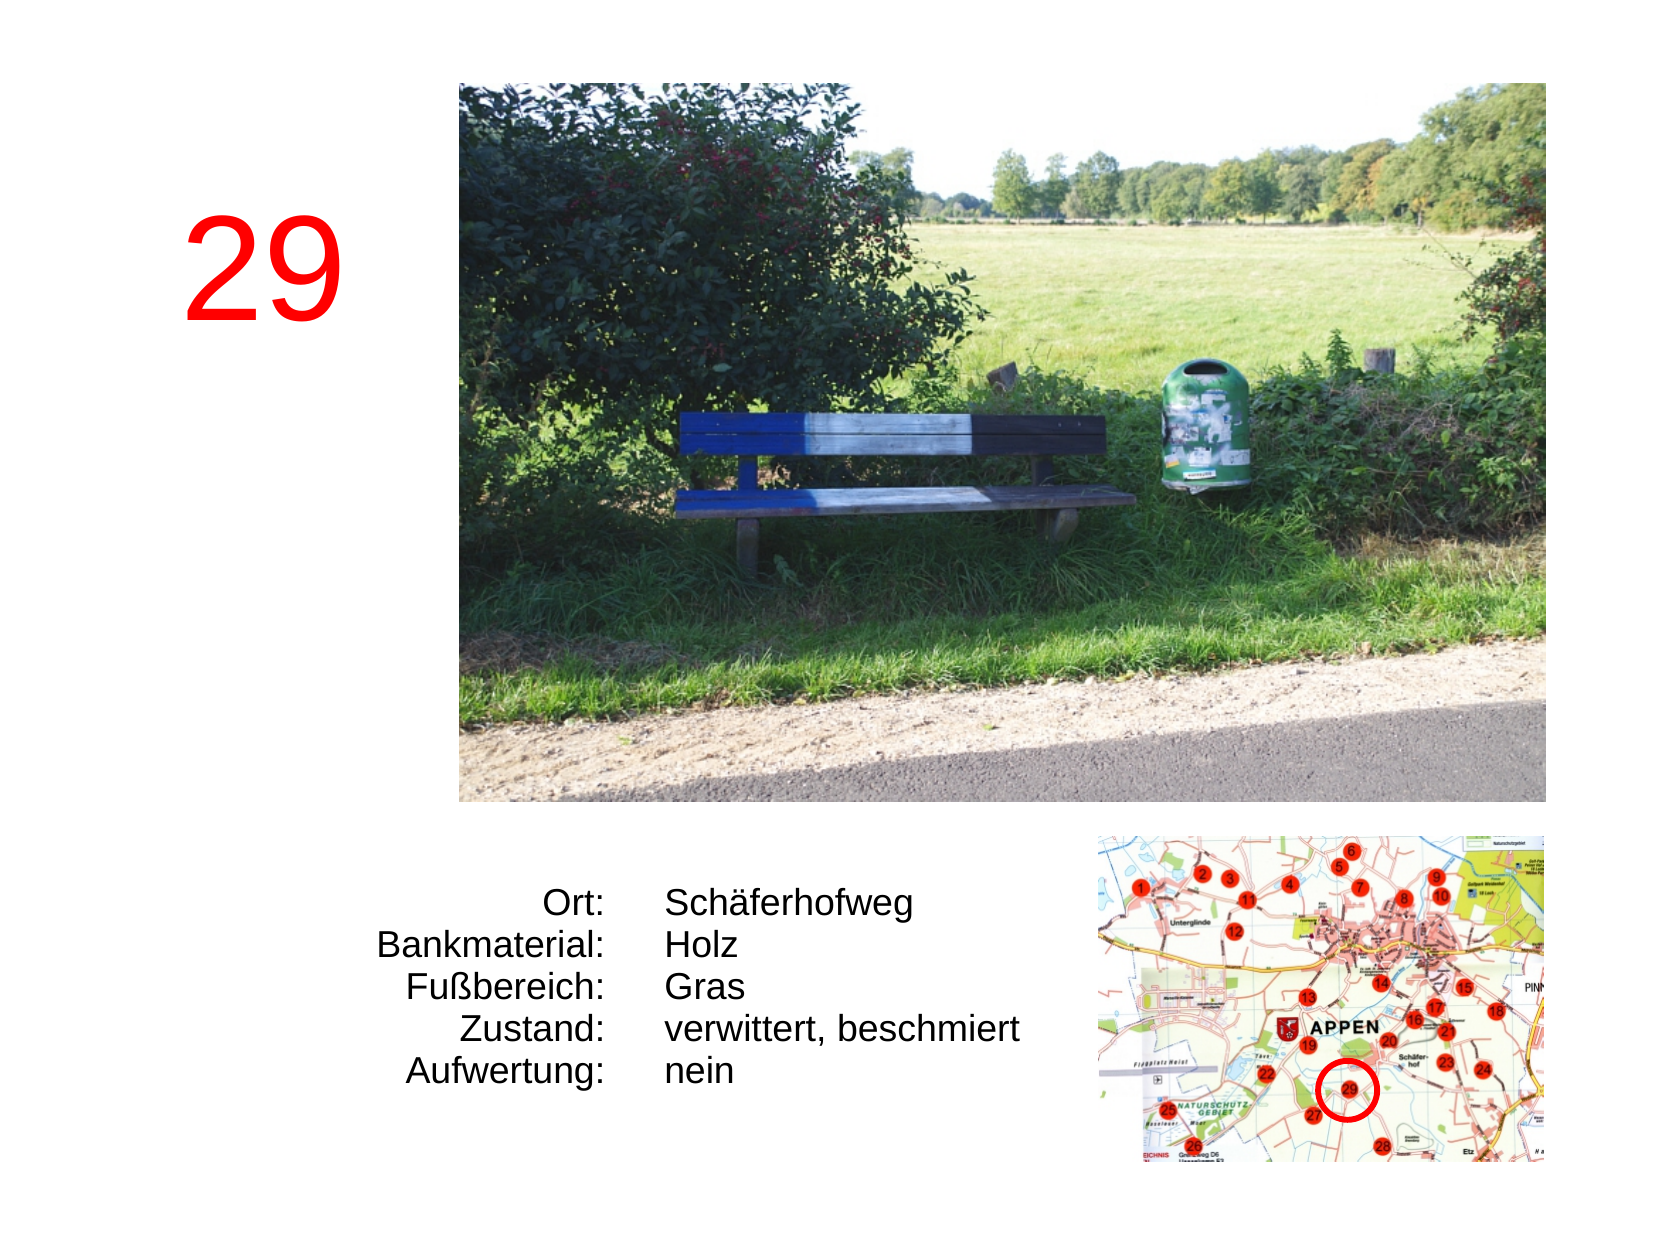

29
IMGP7877rNr29.jpg
	Ort:		Schäferhofweg
	Bankmaterial:		Holz
	Fußbereich:		Gras
	Zustand:		verwittert, beschmiert
	Aufwertung:		nein